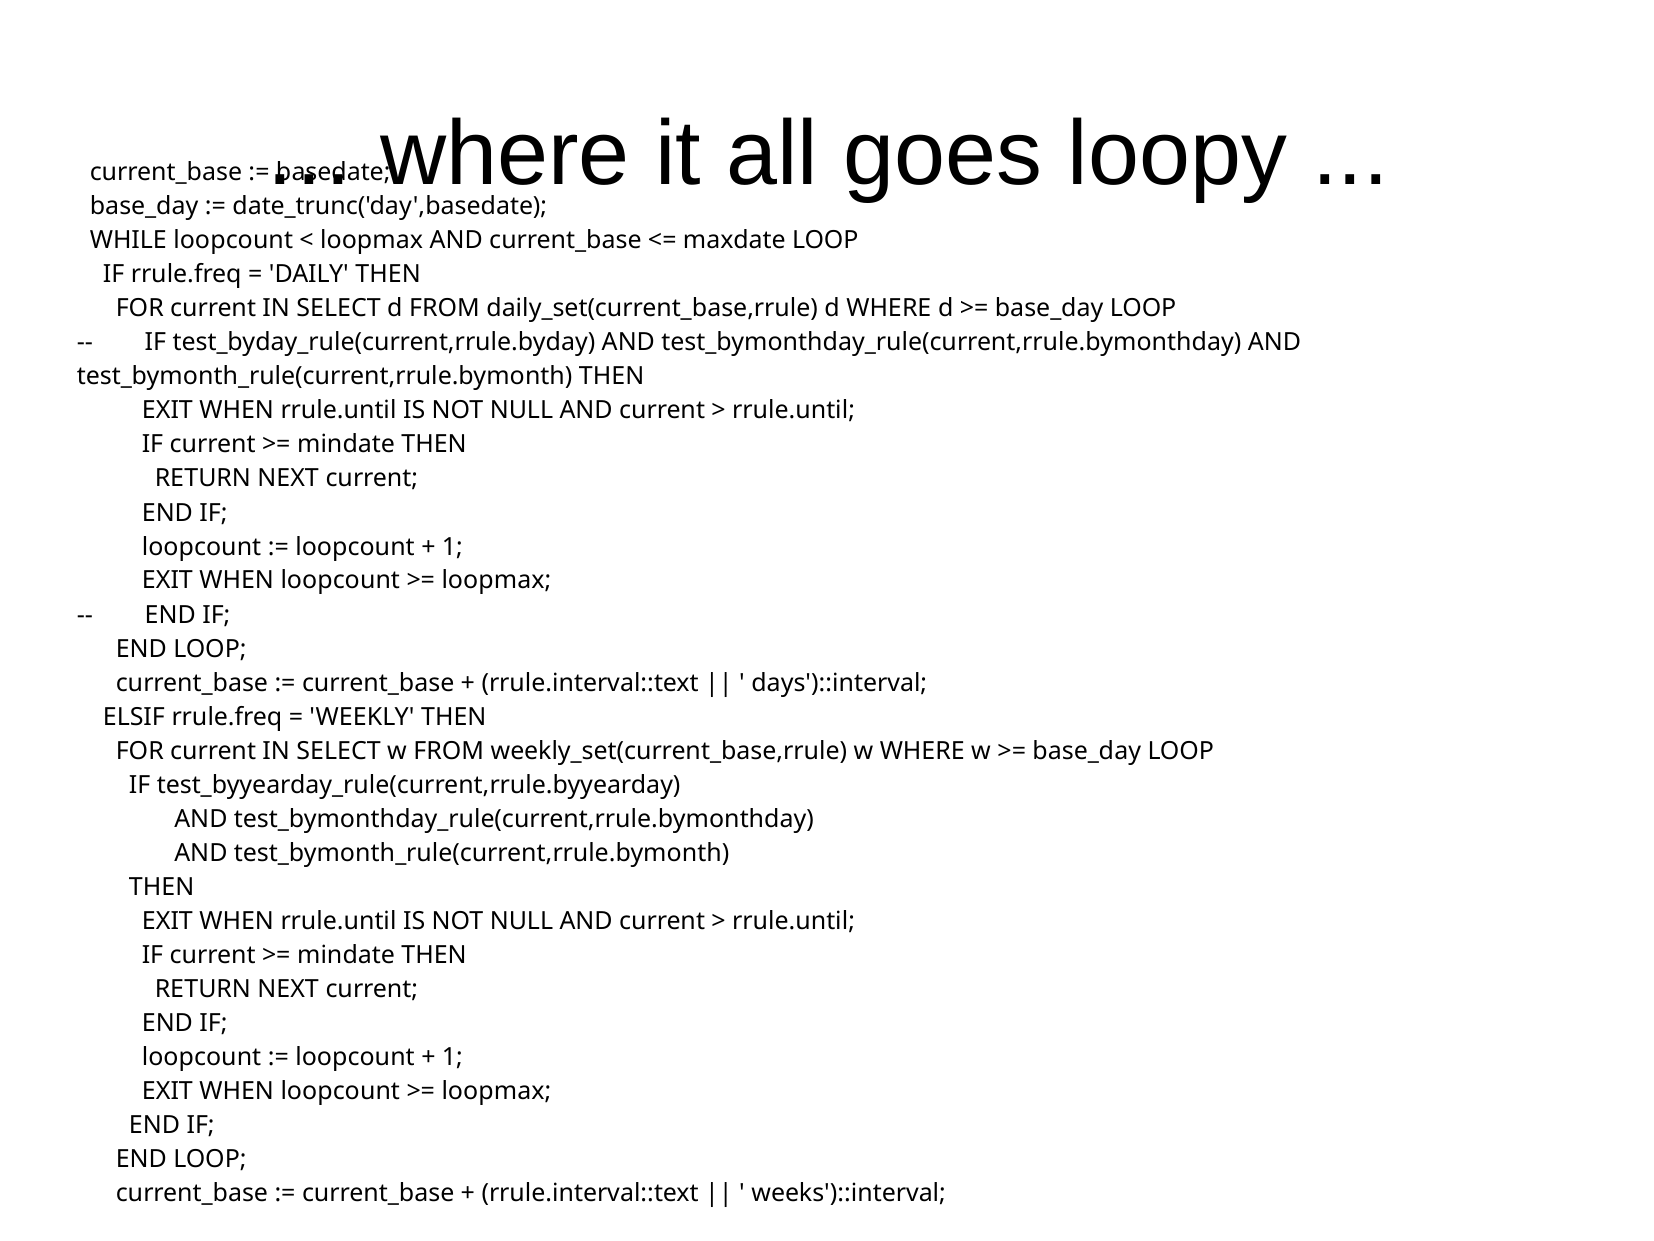

# … where it all goes loopy ...
 current_base := basedate;
 base_day := date_trunc('day',basedate);
 WHILE loopcount < loopmax AND current_base <= maxdate LOOP
 IF rrule.freq = 'DAILY' THEN
 FOR current IN SELECT d FROM daily_set(current_base,rrule) d WHERE d >= base_day LOOP
-- IF test_byday_rule(current,rrule.byday) AND test_bymonthday_rule(current,rrule.bymonthday) AND test_bymonth_rule(current,rrule.bymonth) THEN
 EXIT WHEN rrule.until IS NOT NULL AND current > rrule.until;
 IF current >= mindate THEN
 RETURN NEXT current;
 END IF;
 loopcount := loopcount + 1;
 EXIT WHEN loopcount >= loopmax;
-- END IF;
 END LOOP;
 current_base := current_base + (rrule.interval::text || ' days')::interval;
 ELSIF rrule.freq = 'WEEKLY' THEN
 FOR current IN SELECT w FROM weekly_set(current_base,rrule) w WHERE w >= base_day LOOP
 IF test_byyearday_rule(current,rrule.byyearday)
 AND test_bymonthday_rule(current,rrule.bymonthday)
 AND test_bymonth_rule(current,rrule.bymonth)
 THEN
 EXIT WHEN rrule.until IS NOT NULL AND current > rrule.until;
 IF current >= mindate THEN
 RETURN NEXT current;
 END IF;
 loopcount := loopcount + 1;
 EXIT WHEN loopcount >= loopmax;
 END IF;
 END LOOP;
 current_base := current_base + (rrule.interval::text || ' weeks')::interval;